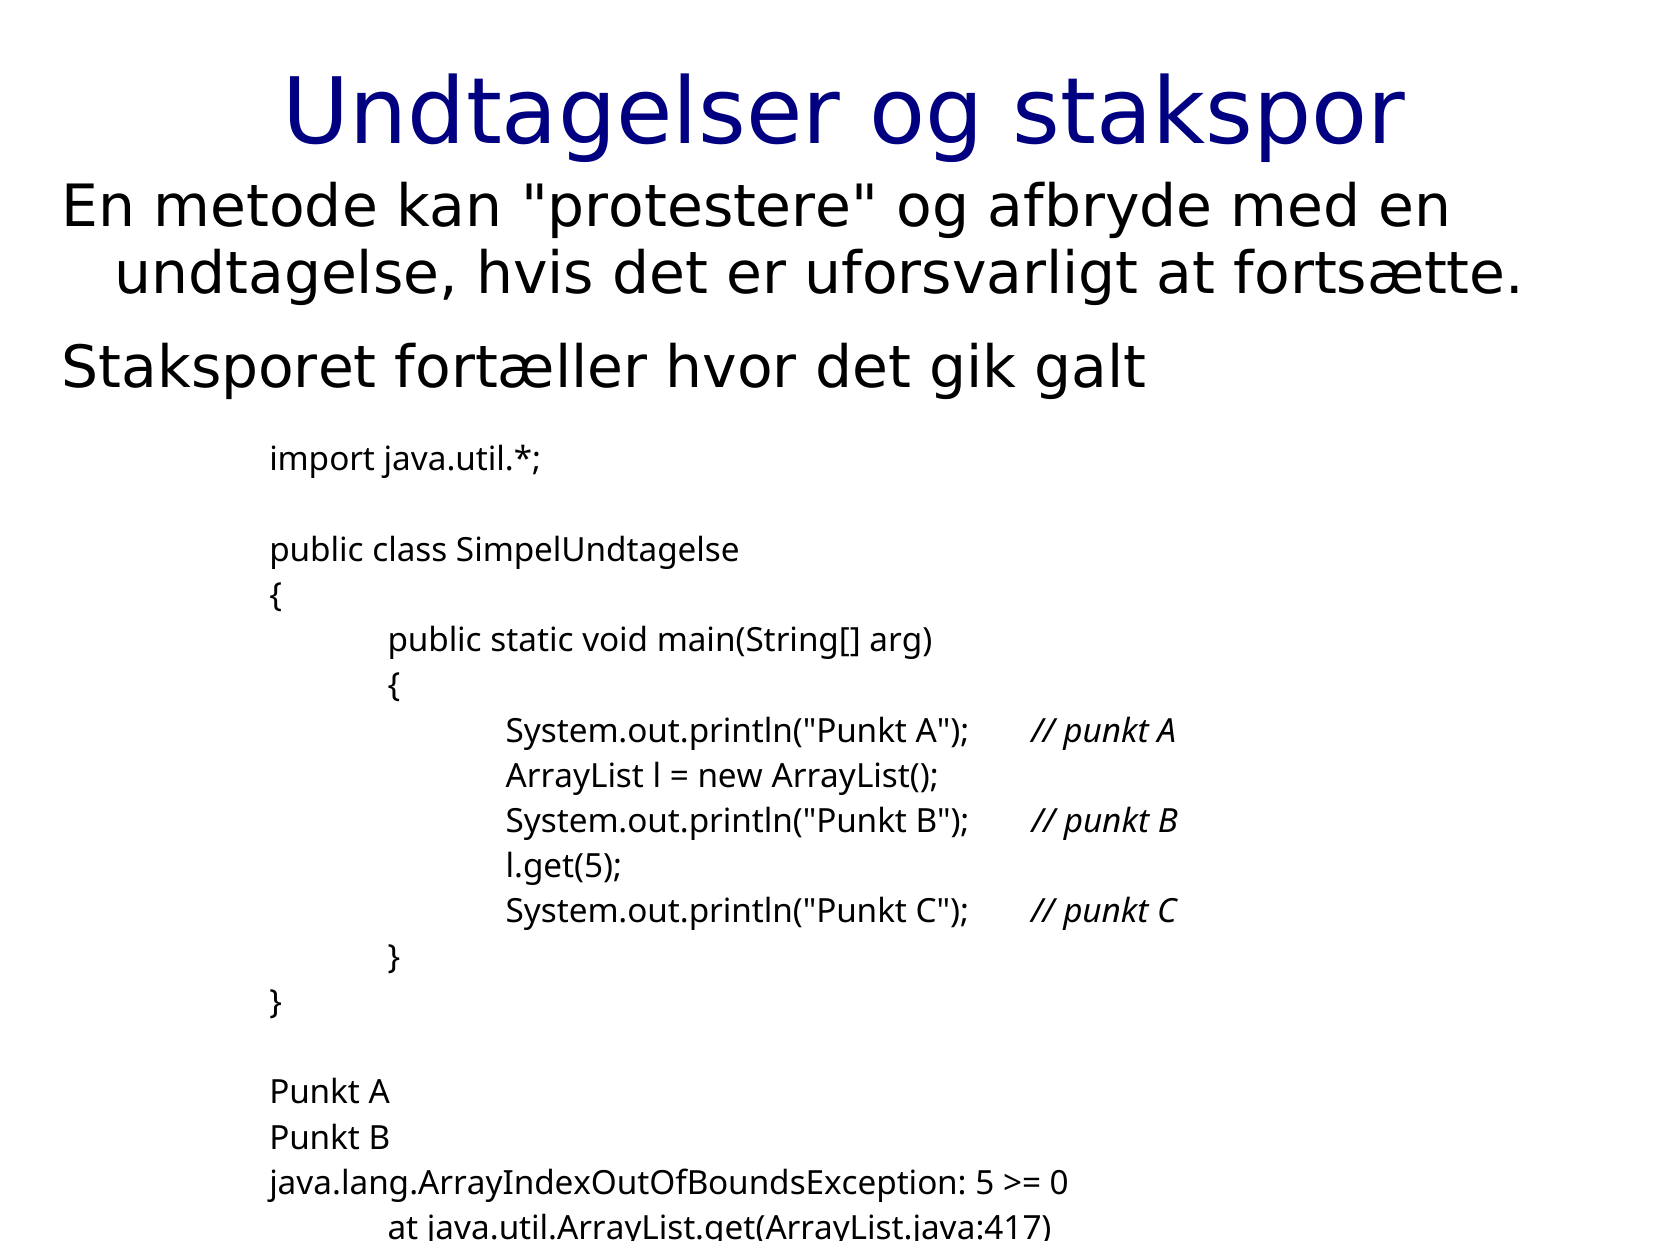

# Undtagelser og stakspor
En metode kan "protestere" og afbryde med en undtagelse, hvis det er uforsvarligt at fortsætte.
Staksporet fortæller hvor det gik galt
import java.util.*;
public class SimpelUndtagelse
{
	public static void main(String[] arg)
	{
		System.out.println("Punkt A"); // punkt A
		ArrayList l = new ArrayList();
		System.out.println("Punkt B"); // punkt B
		l.get(5);
		System.out.println("Punkt C"); // punkt C
	}
}
Punkt A
Punkt B
java.lang.ArrayIndexOutOfBoundsException: 5 >= 0
	at java.util.ArrayList.get(ArrayList.java:417)
	at SimpelUndtagelse.main(SimpelUndtagelse.java:10)
Exception in thread "main"